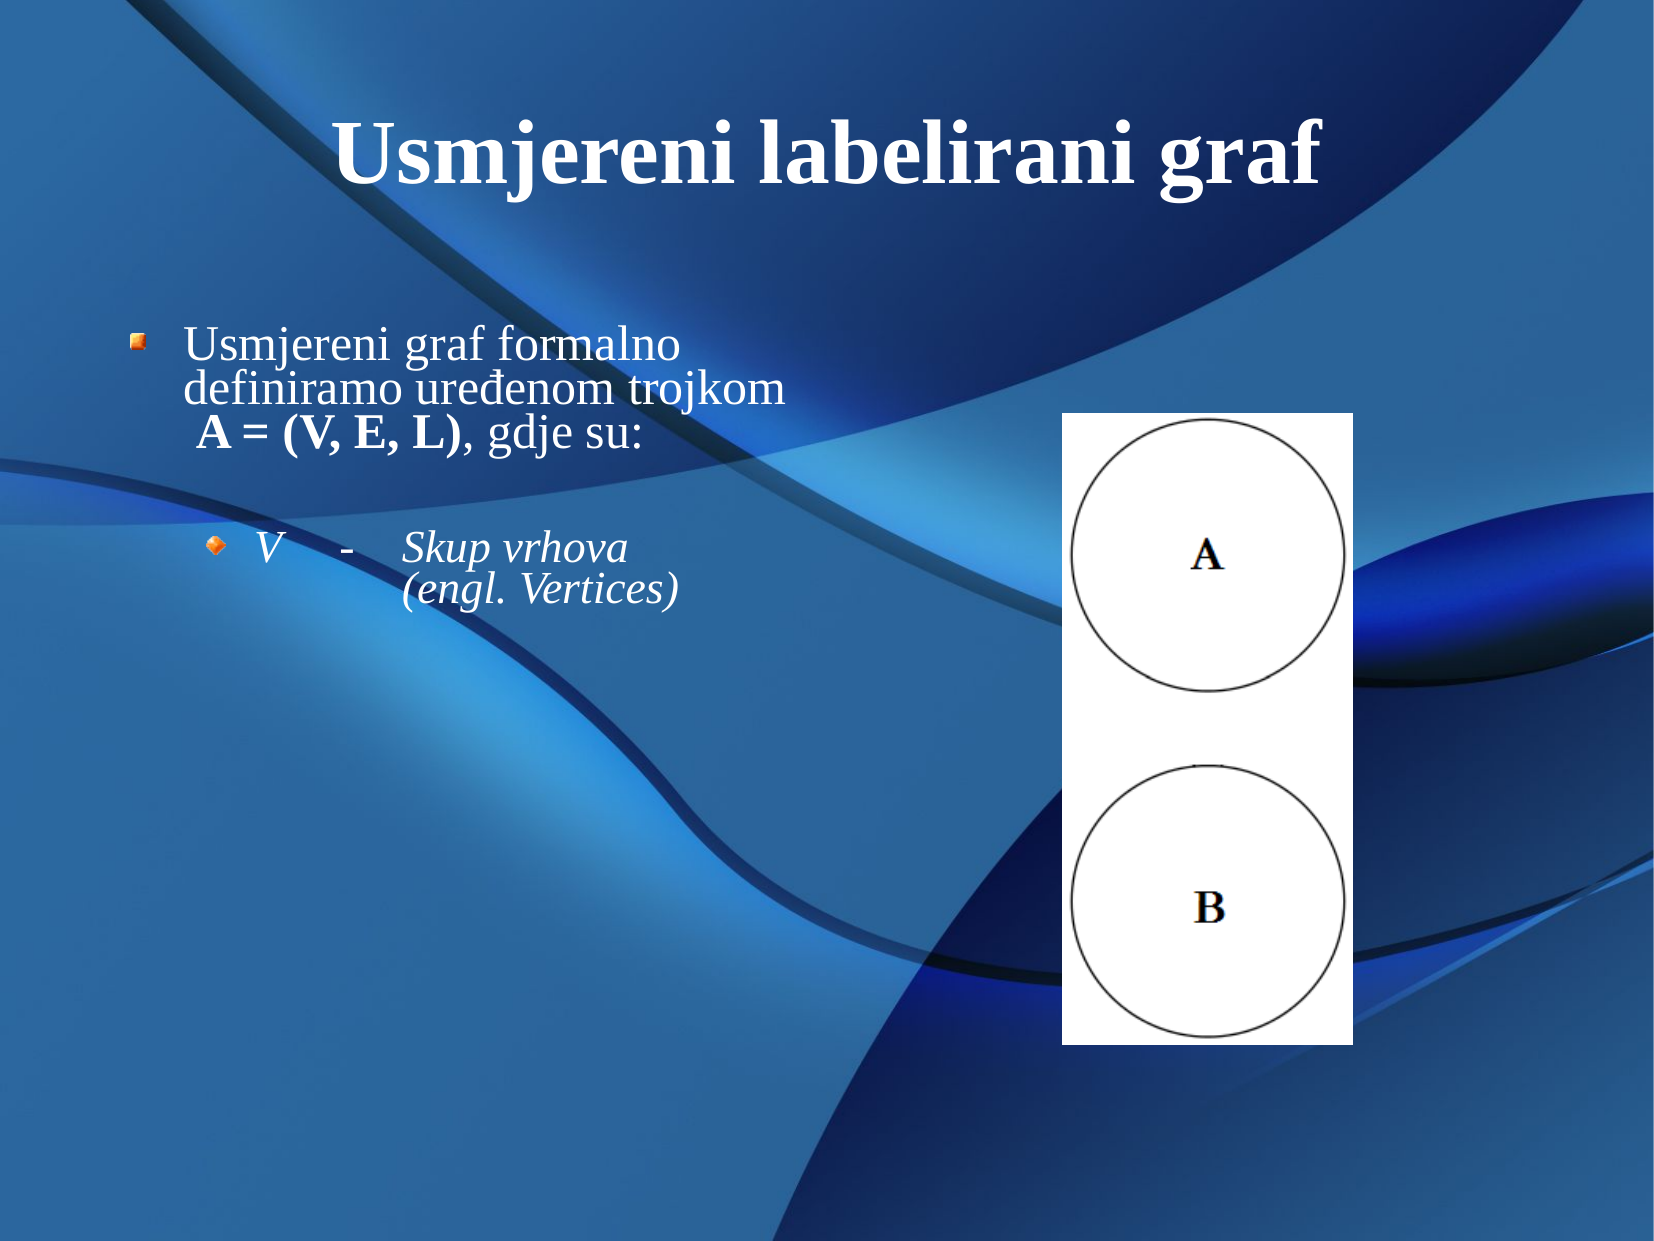

# Usmjereni labelirani graf
Usmjereni graf formalno definiramo uređenom trojkom A = (V, E, L), gdje su:
V	 - 	Skup vrhova				(engl. Vertices)